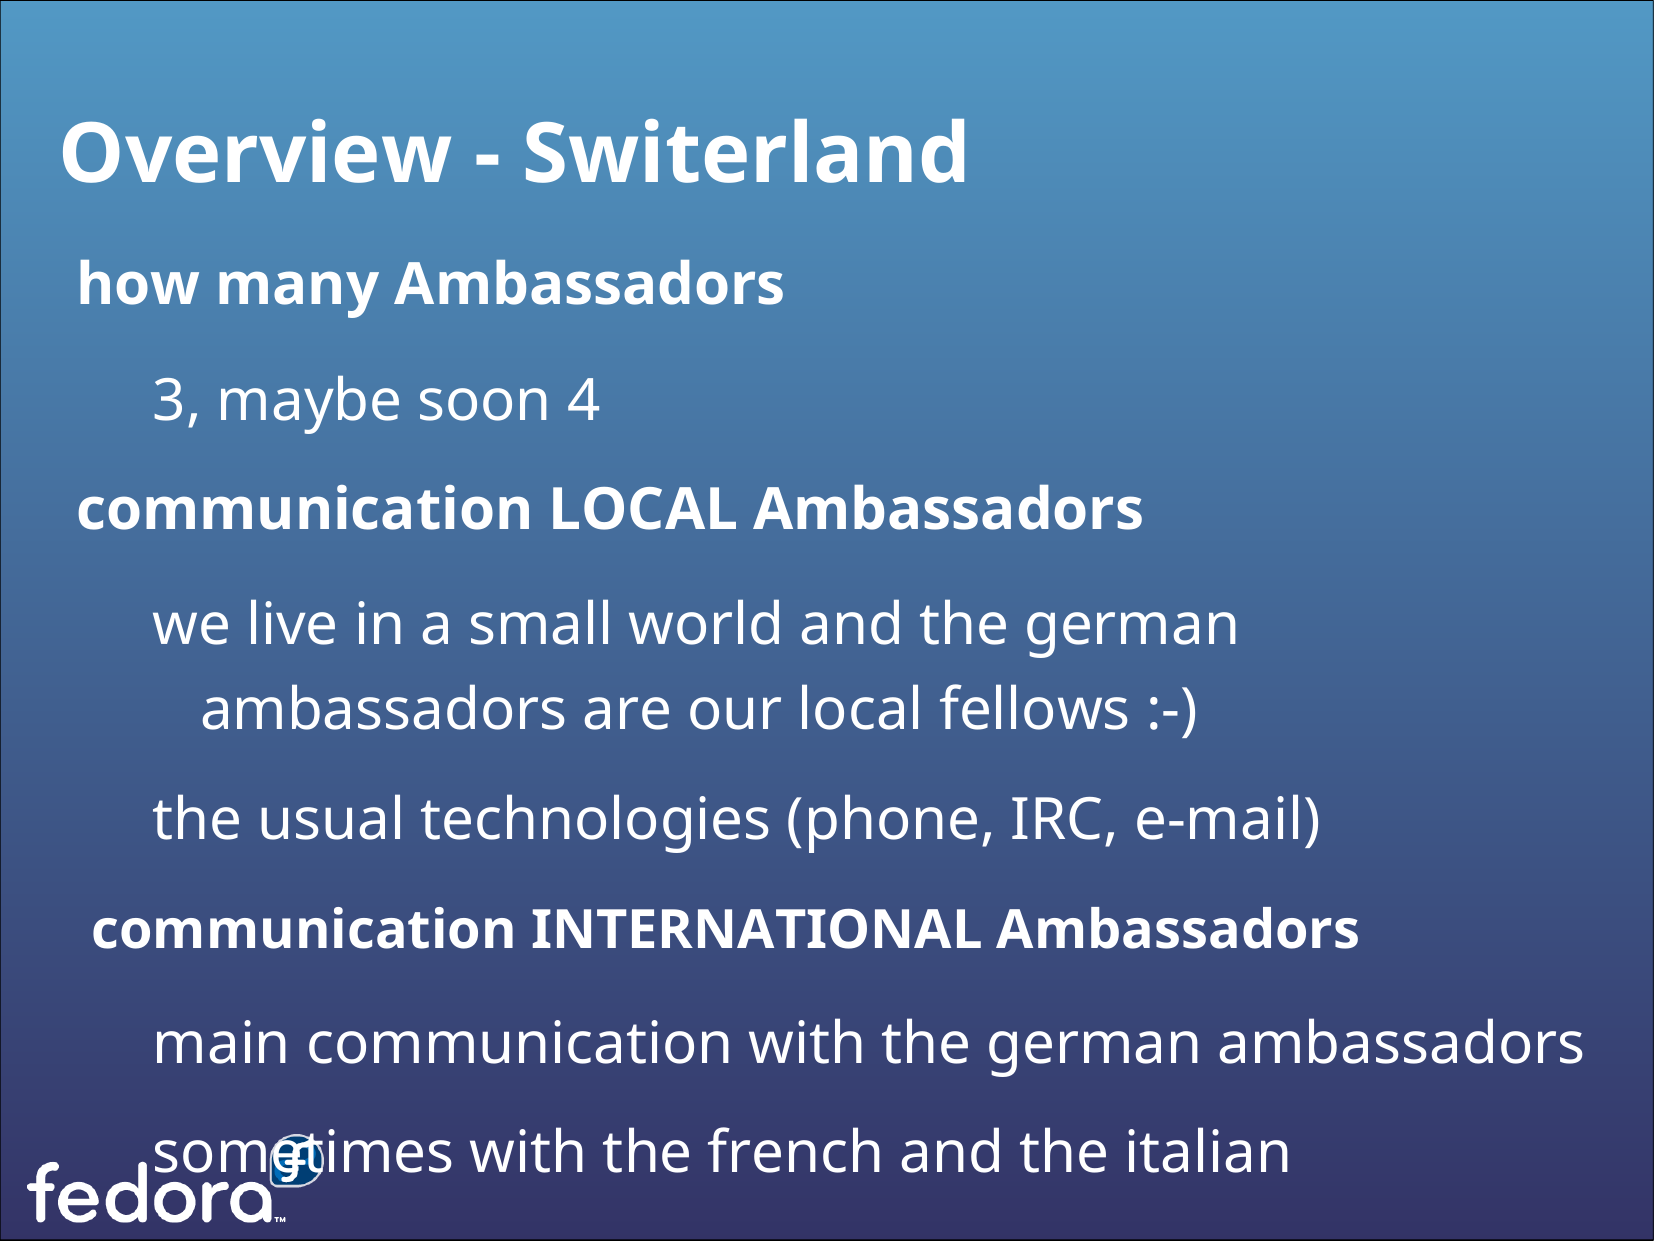

# Overview - Switerland
how many Ambassadors
3, maybe soon 4
communication LOCAL Ambassadors
we live in a small world and the german ambassadors are our local fellows :-)
the usual technologies (phone, IRC, e-mail)
 communication INTERNATIONAL Ambassadors
main communication with the german ambassadors
sometimes with the french and the italian